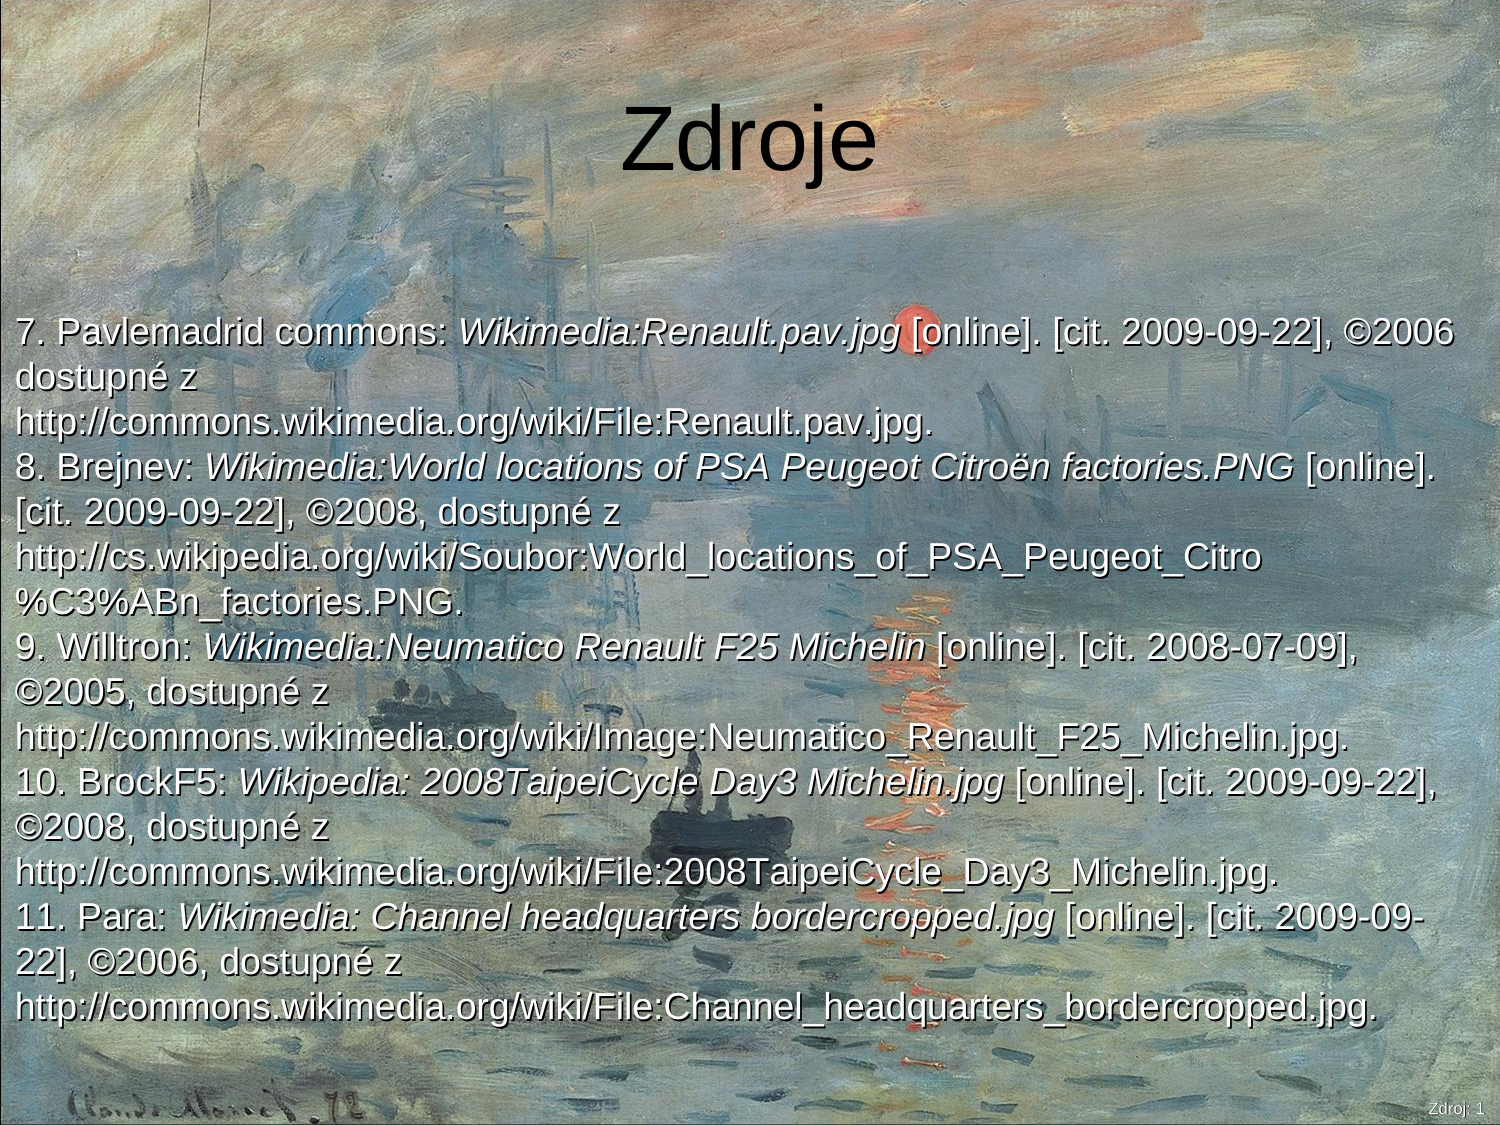

# Zdroje
7. Pavlemadrid commons: Wikimedia:Renault.pav.jpg [online]. [cit. 2009-09-22], ©2006 dostupné z
http://commons.wikimedia.org/wiki/File:Renault.pav.jpg.
8. Brejnev: Wikimedia:World locations of PSA Peugeot Citroën factories.PNG [online]. [cit. 2009-09-22], ©2008, dostupné z
http://cs.wikipedia.org/wiki/Soubor:World_locations_of_PSA_Peugeot_Citro%C3%ABn_factories.PNG.
9. Willtron: Wikimedia:Neumatico Renault F25 Michelin [online]. [cit. 2008-07-09], ©2005, dostupné z
http://commons.wikimedia.org/wiki/Image:Neumatico_Renault_F25_Michelin.jpg.
10. BrockF5: Wikipedia: 2008TaipeiCycle Day3 Michelin.jpg [online]. [cit. 2009-09-22], ©2008, dostupné z
http://commons.wikimedia.org/wiki/File:2008TaipeiCycle_Day3_Michelin.jpg.
11. Para: Wikimedia: Channel headquarters bordercropped.jpg [online]. [cit. 2009-09-22], ©2006, dostupné z
http://commons.wikimedia.org/wiki/File:Channel_headquarters_bordercropped.jpg.
Zdroj: 1